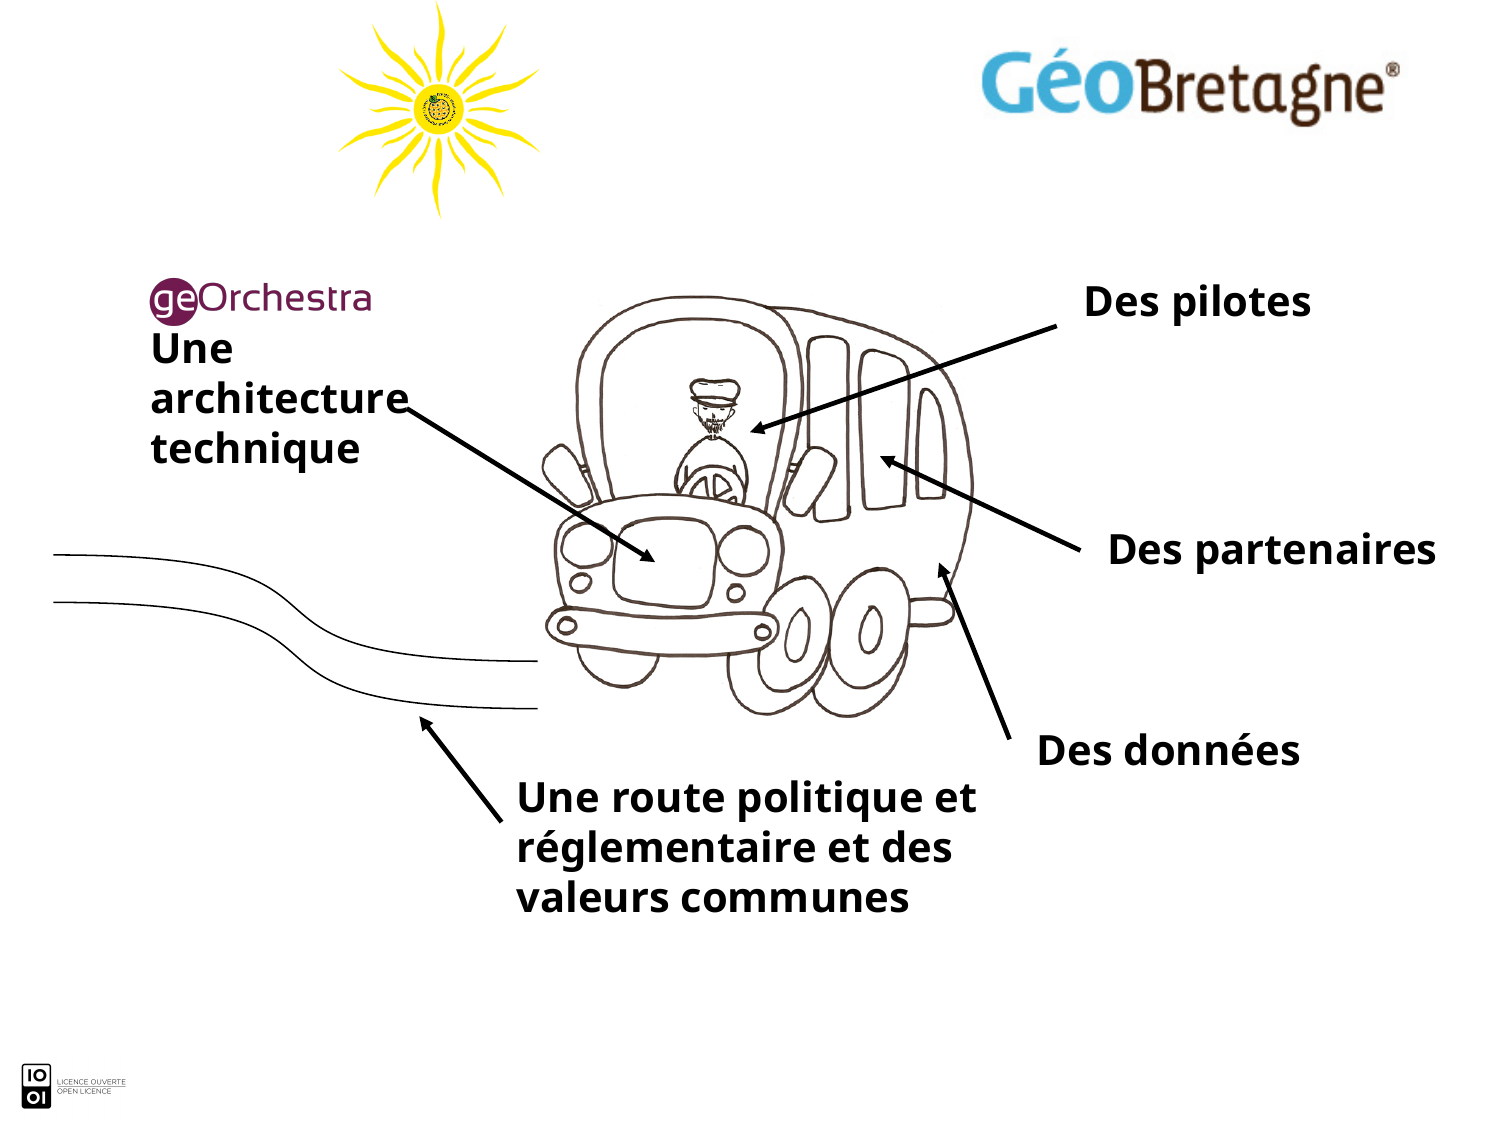

Une architecture technique
Des pilotes
Des partenaires
Des données
Une route politique et réglementaire et des valeurs communes